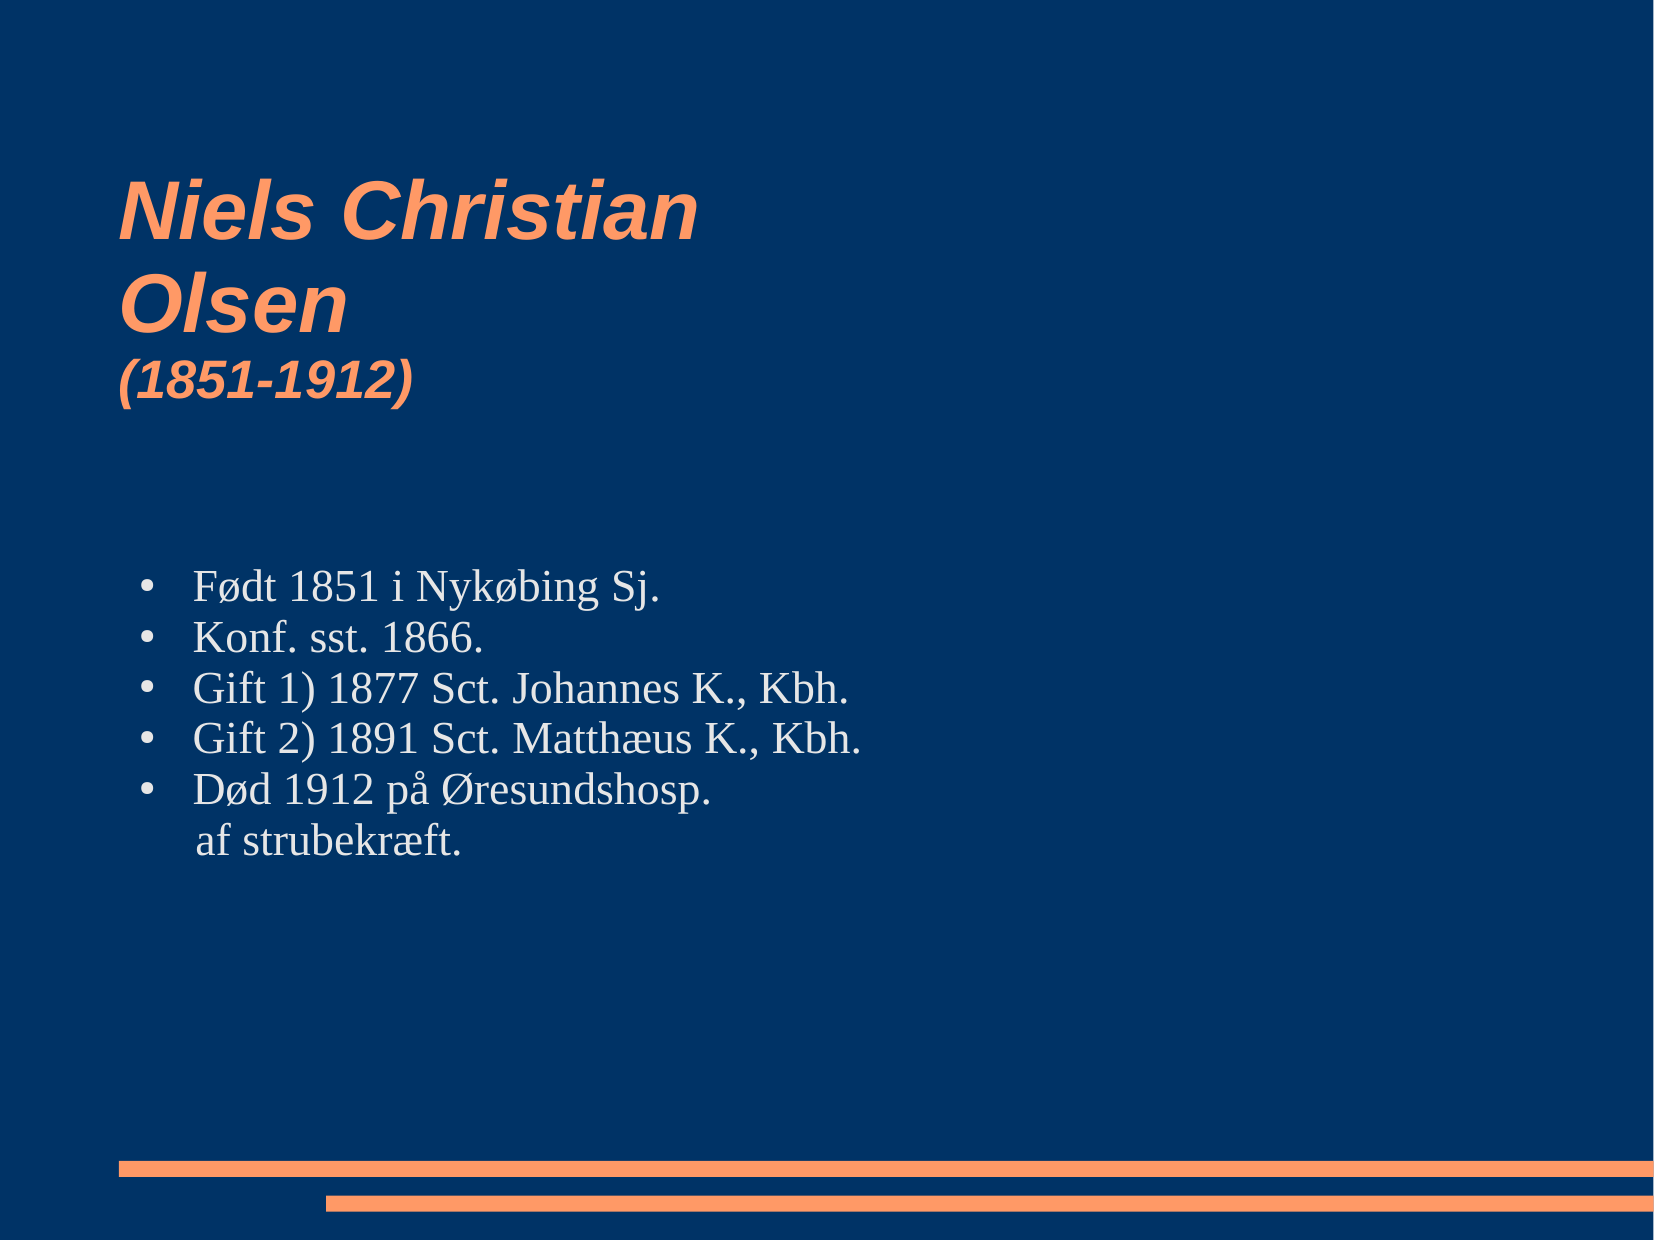

# Niels Christian Olsen (1851-1912)
Født 1851 i Nykøbing Sj.
Konf. sst. 1866.
Gift 1) 1877 Sct. Johannes K., Kbh.
Gift 2) 1891 Sct. Matthæus K., Kbh.
Død 1912 på Øresundshosp.
 	af strubekræft.